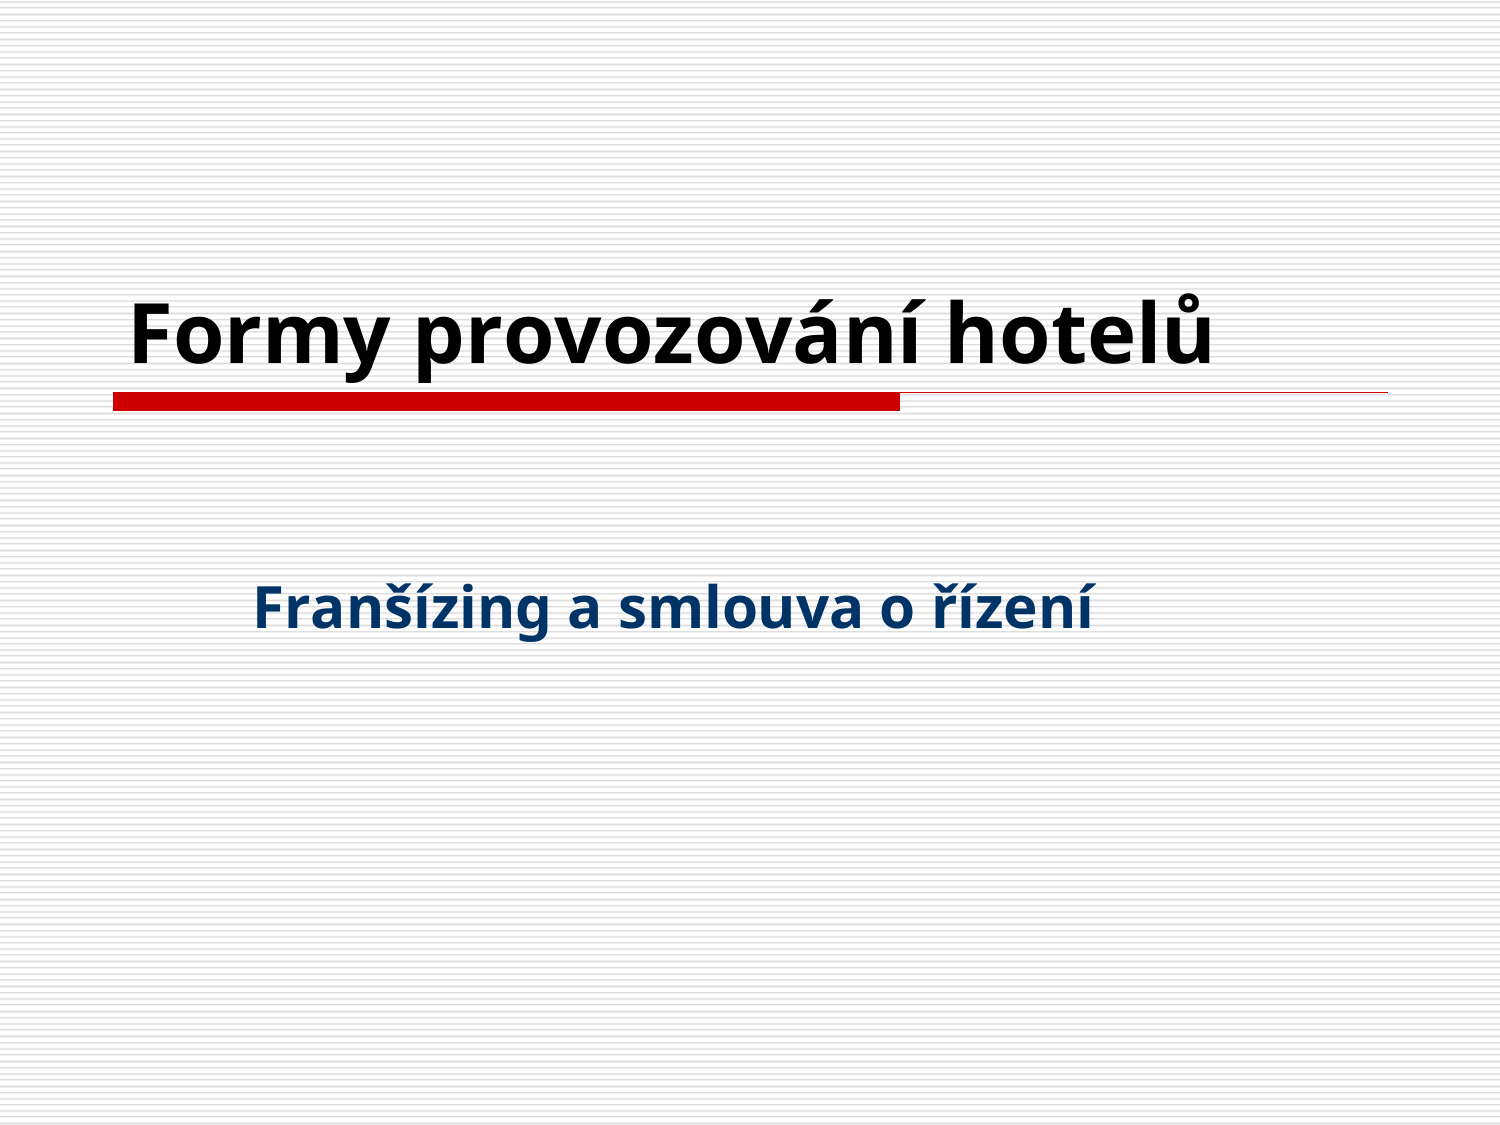

# Formy provozování hotelů
Franšízing a smlouva o řízení